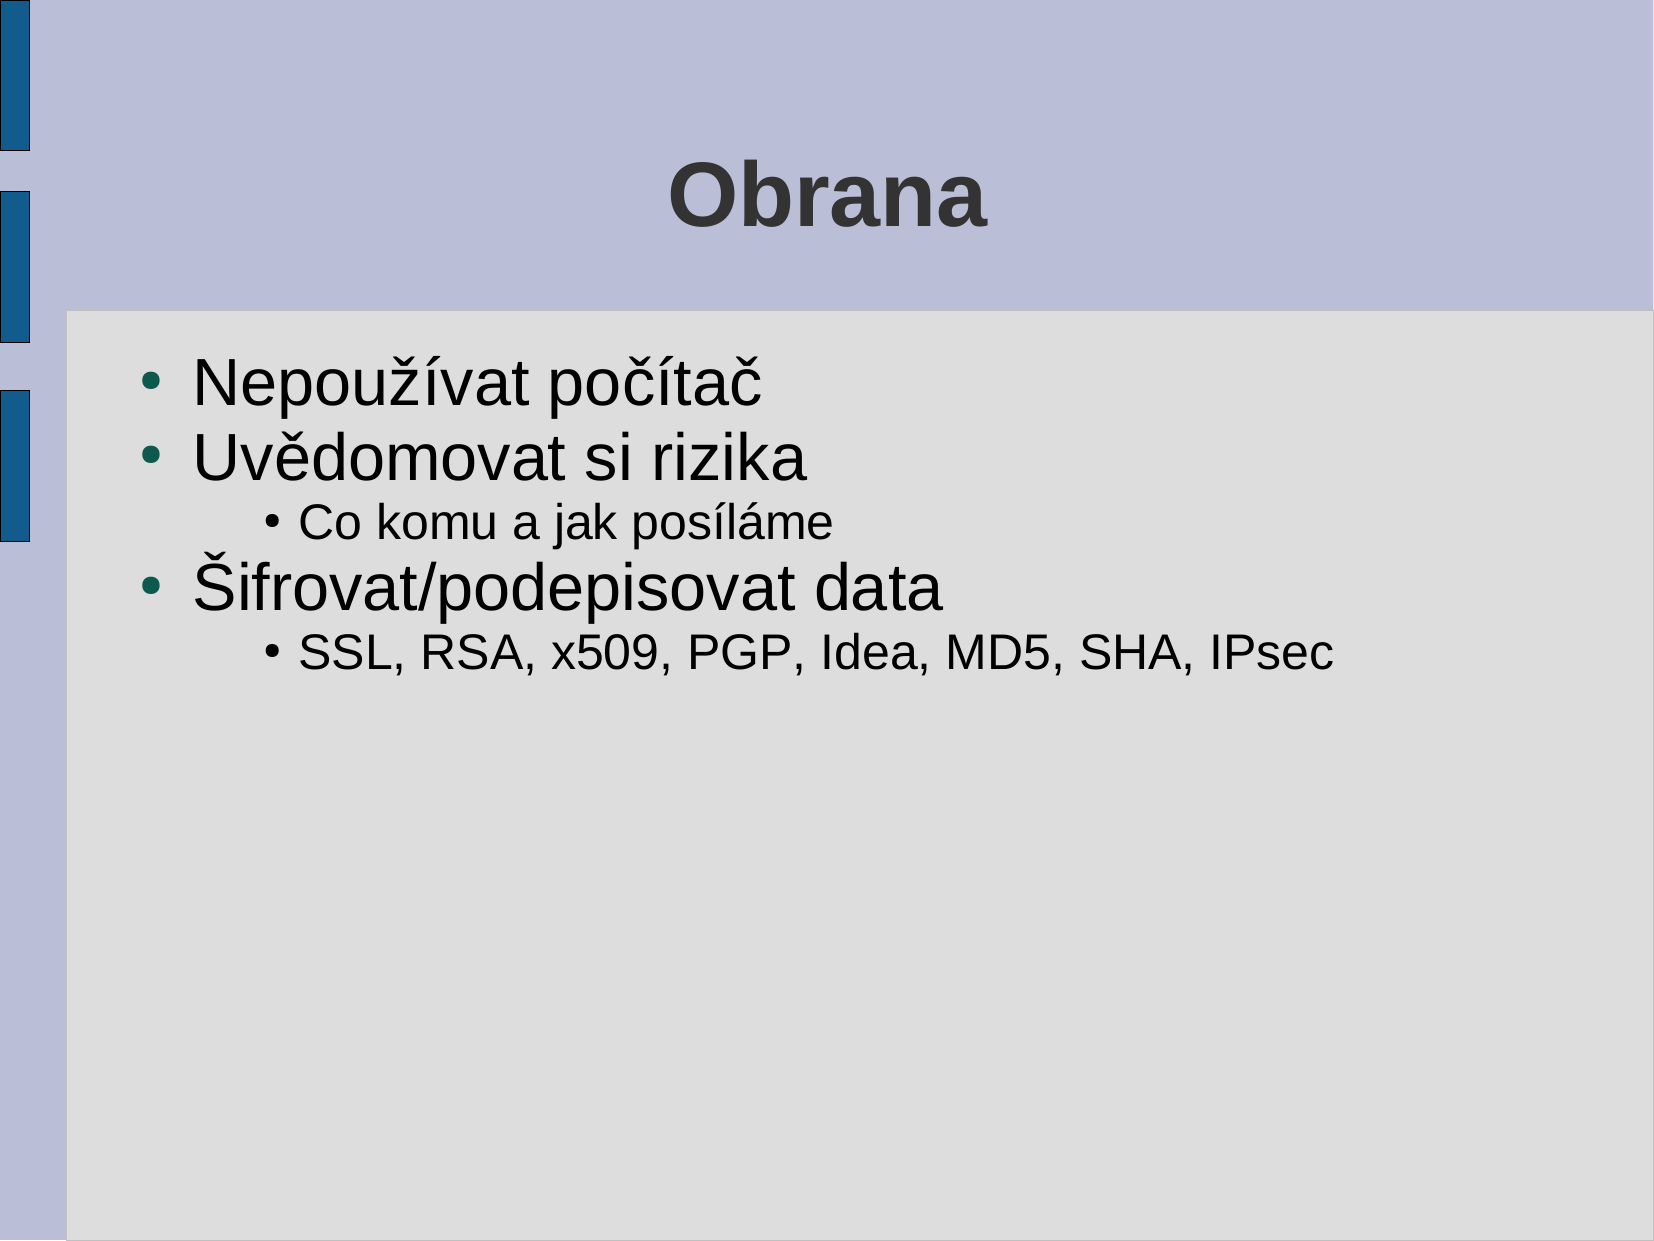

# Obrana
Nepoužívat počítač
Uvědomovat si rizika
Co komu a jak posíláme
Šifrovat/podepisovat data
SSL, RSA, x509, PGP, Idea, MD5, SHA, IPsec